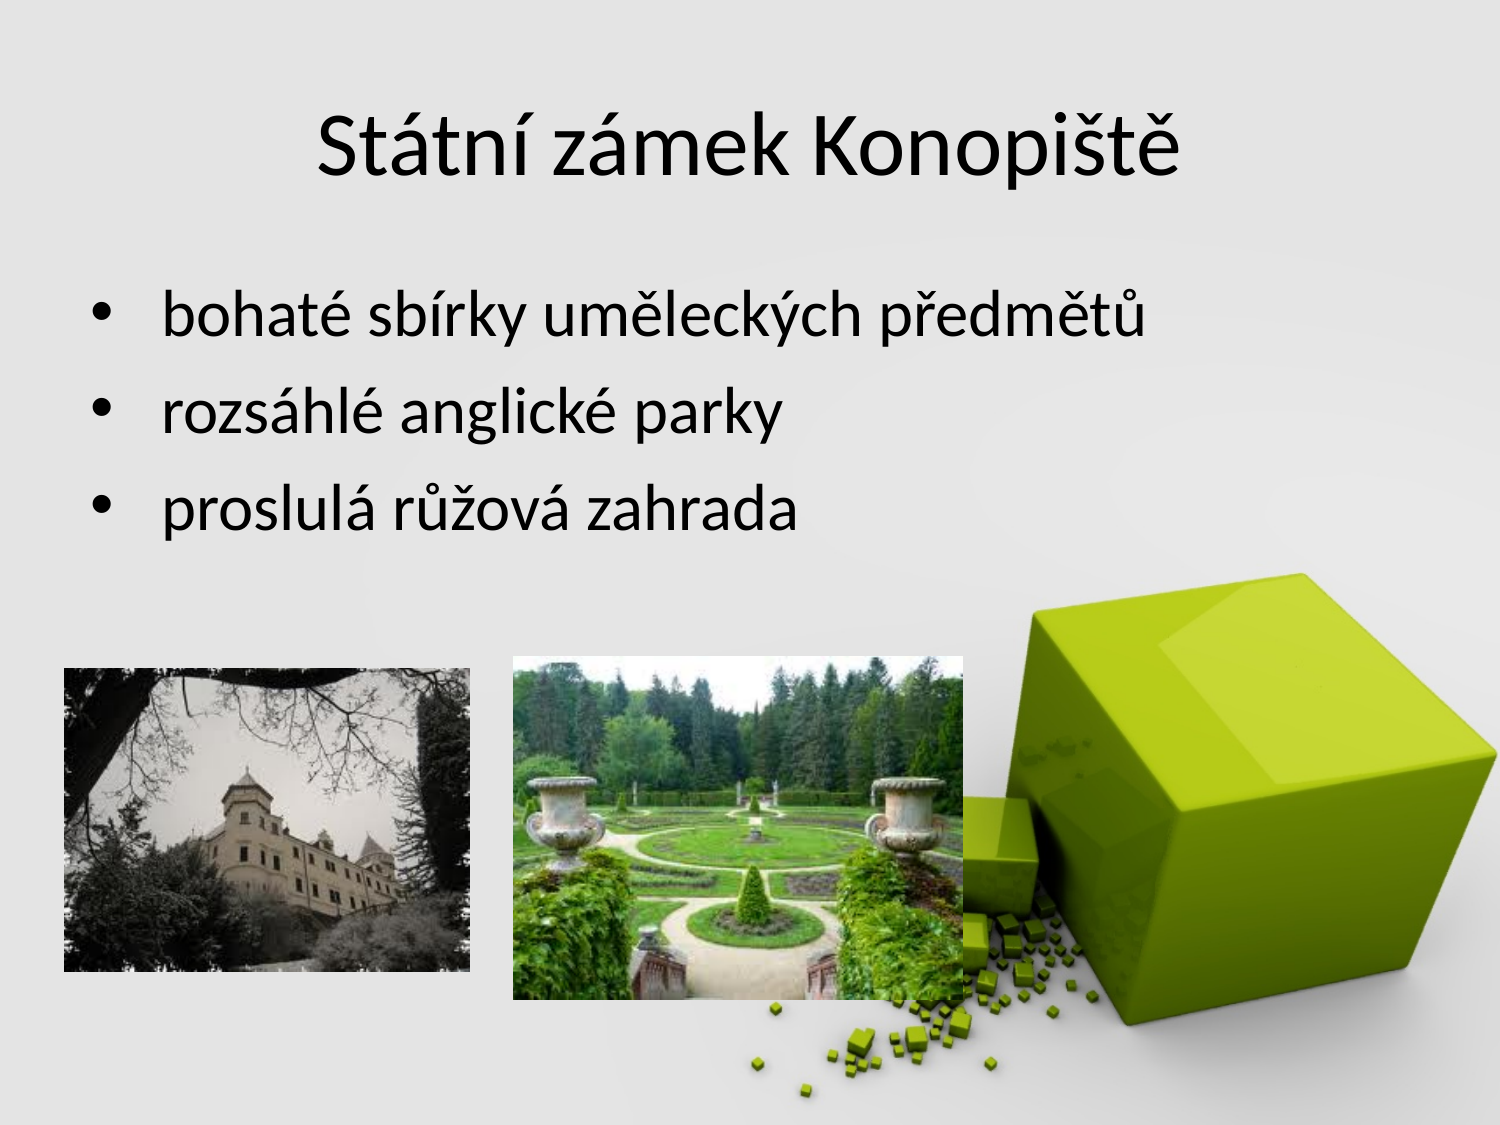

# Státní zámek Konopiště
 bohaté sbírky uměleckých předmětů
 rozsáhlé anglické parky
 proslulá růžová zahrada